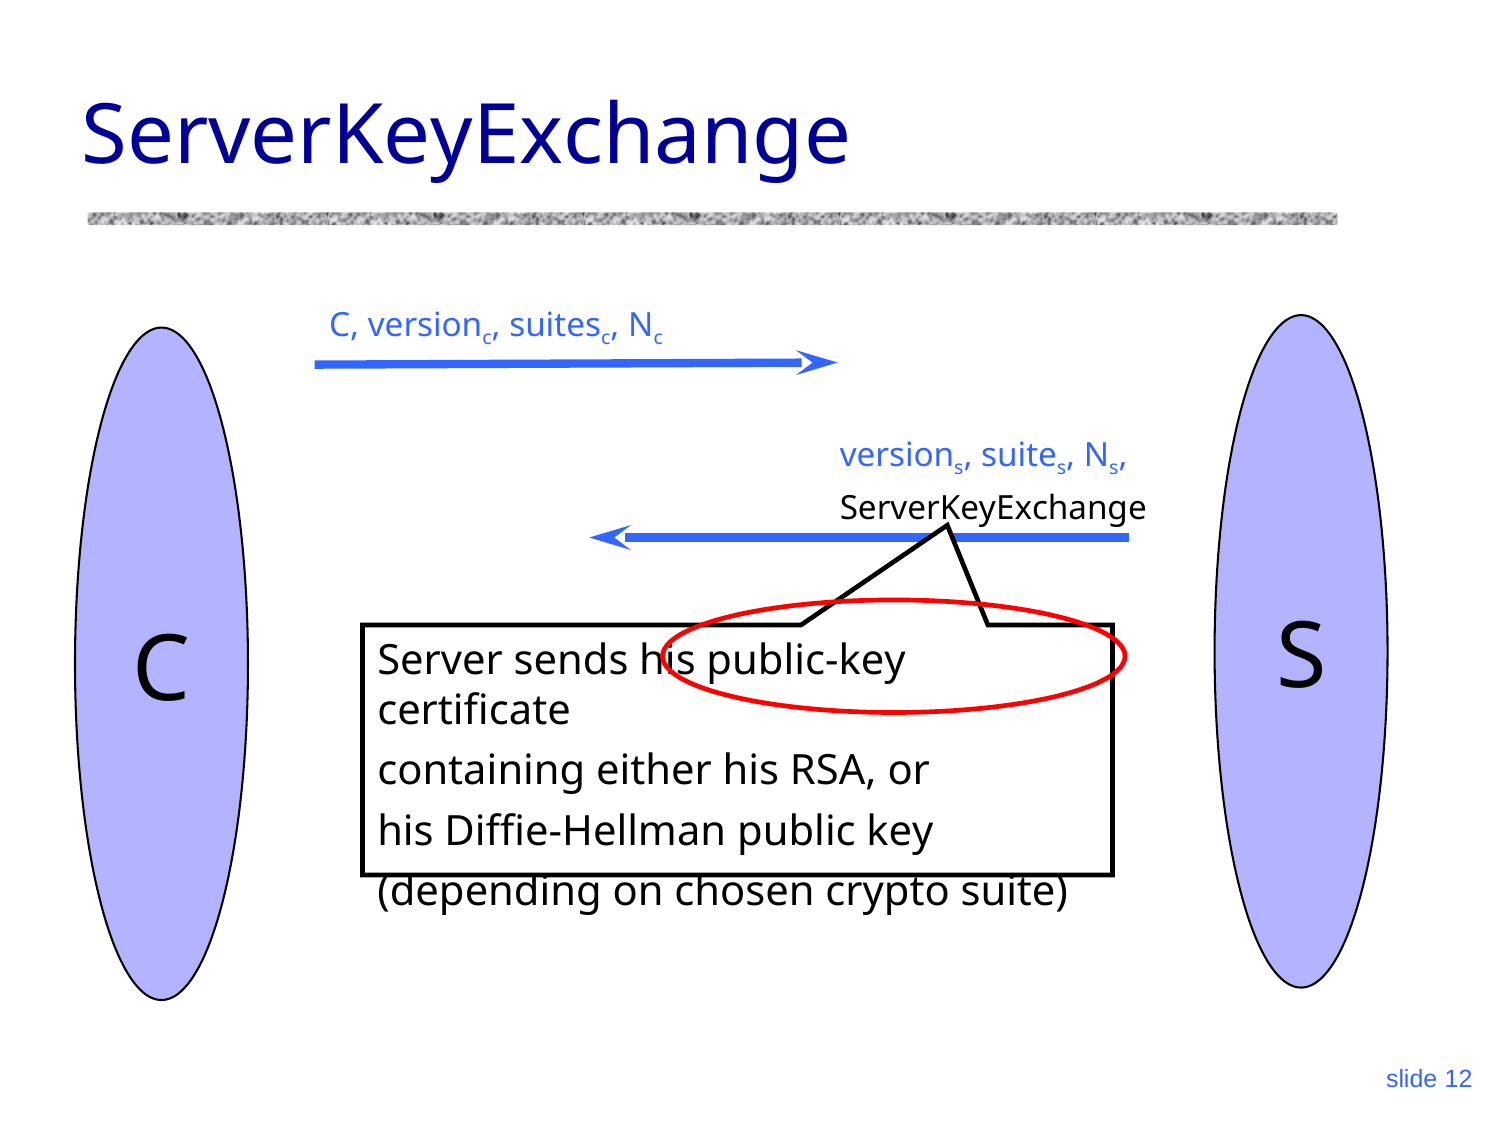

# ServerKeyExchange
C, versionc, suitesc, Nc
S
C
versions, suites, Ns,
ServerKeyExchange
Server sends his public-key certificate
containing either his RSA, or
his Diffie-Hellman public key
(depending on chosen crypto suite)
slide